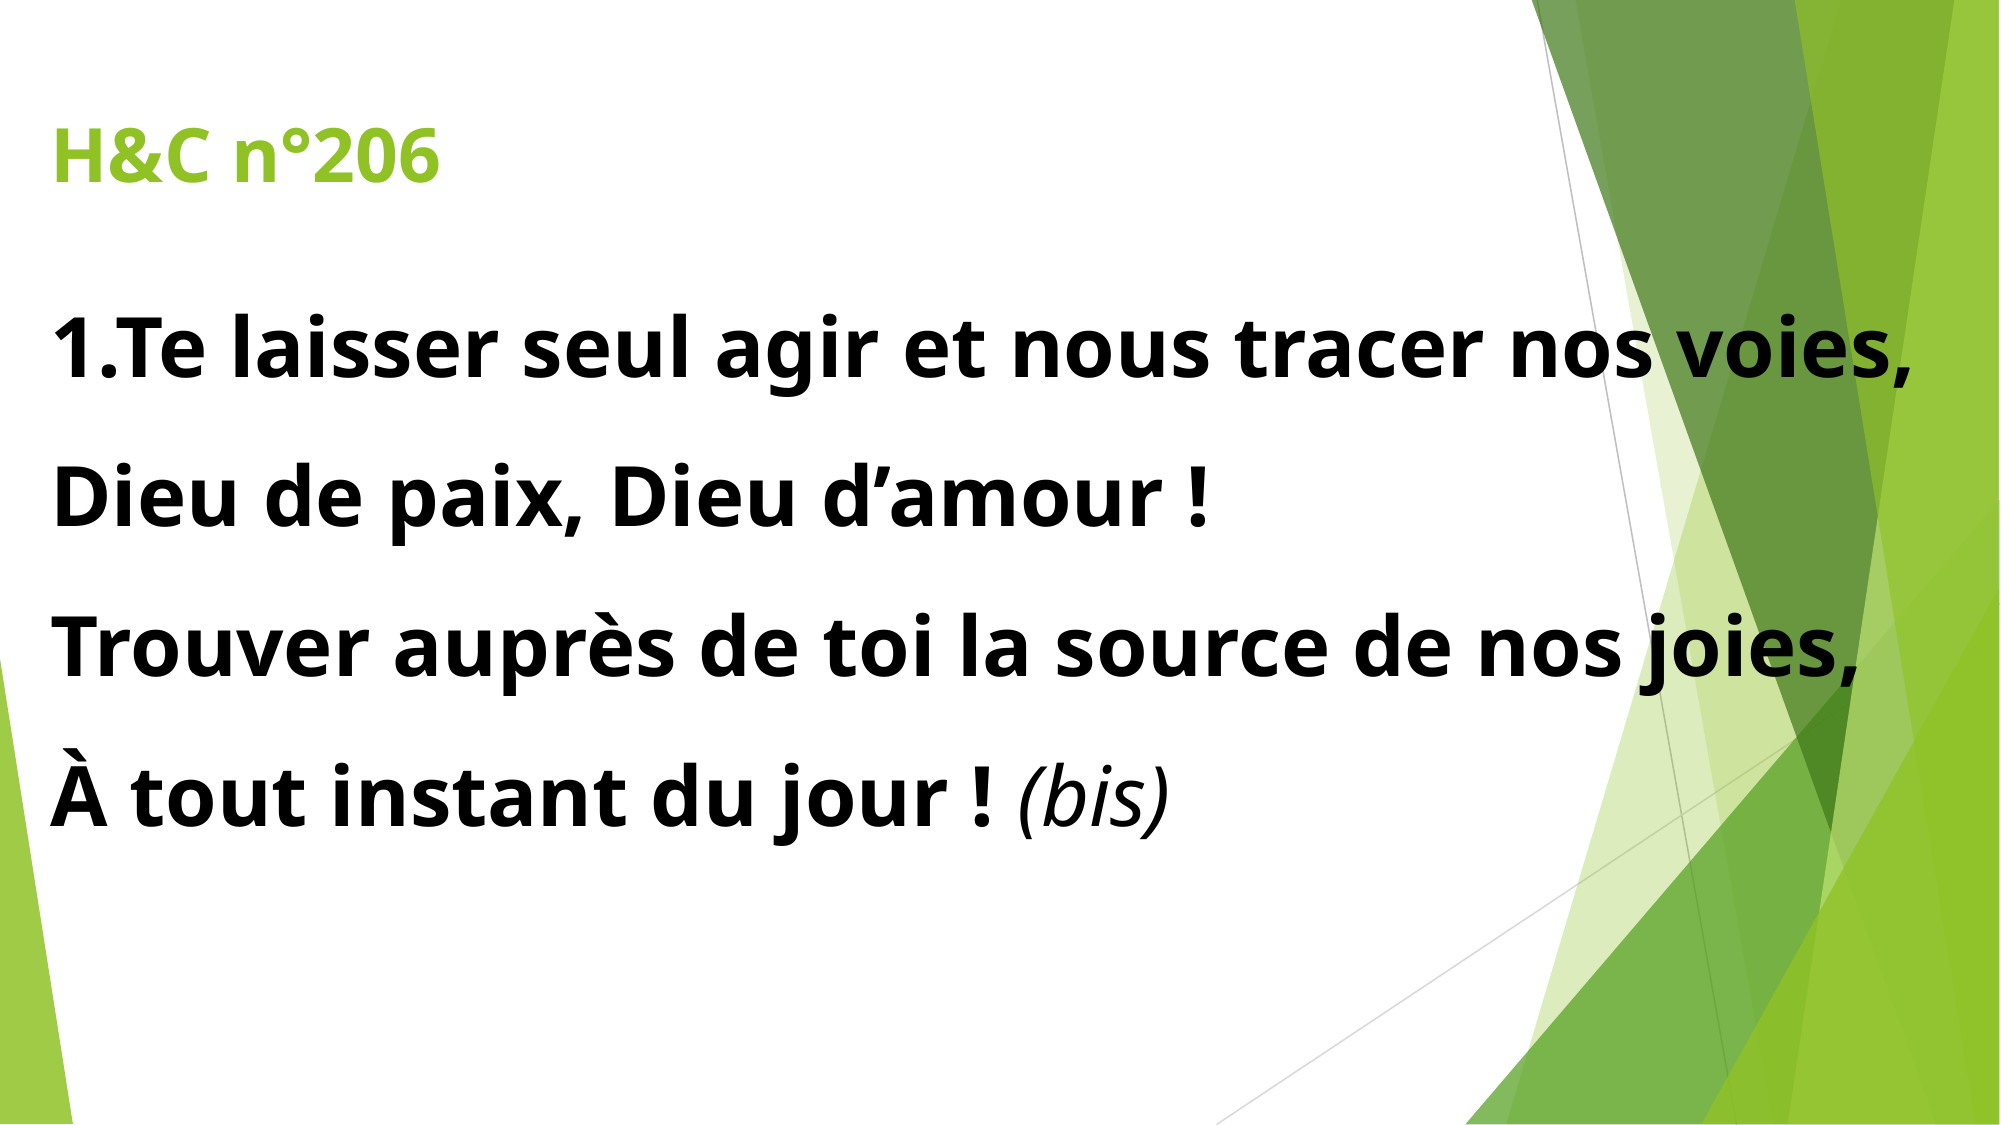

H&C n°206
1.Te laisser seul agir et nous tracer nos voies,
Dieu de paix, Dieu d’amour !
Trouver auprès de toi la source de nos joies,
À tout instant du jour ! (bis)